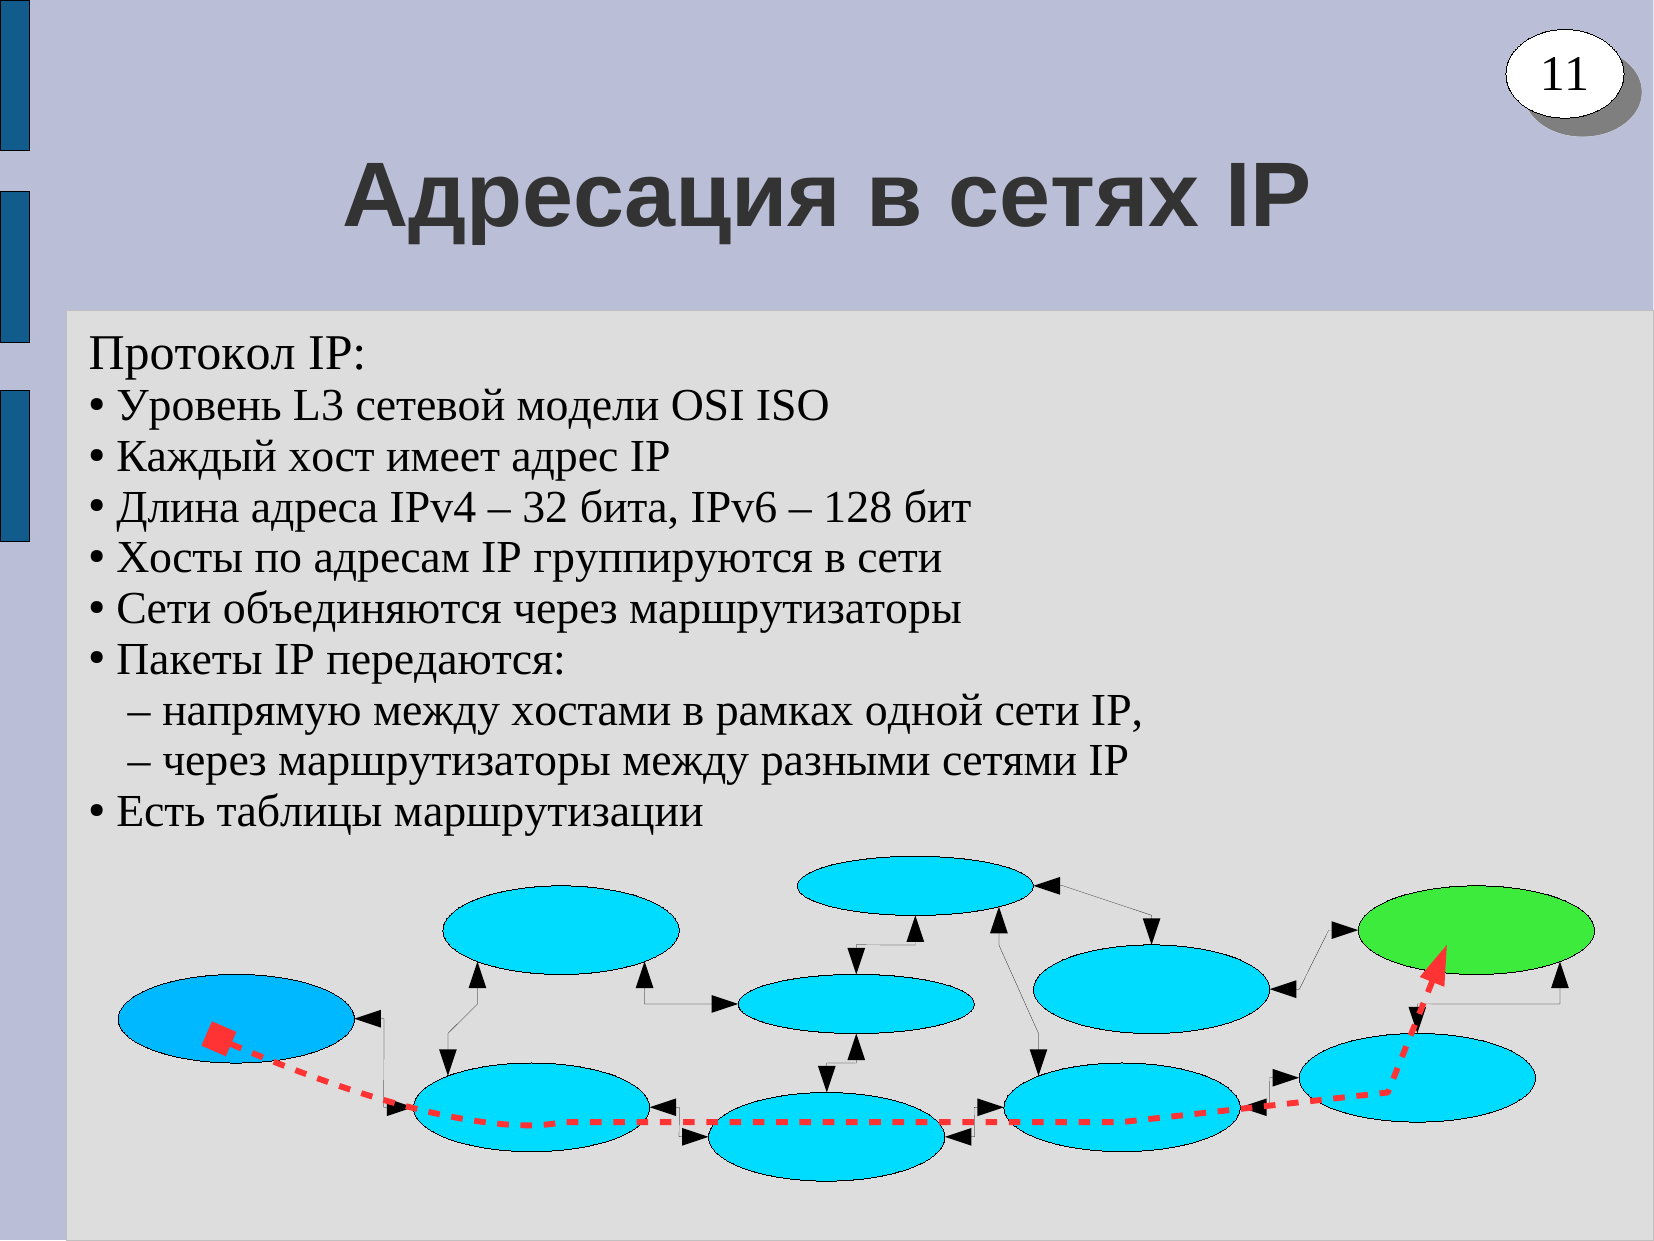

11
# Адресация в сетях IP
Протокол IP:
 Уровень L3 сетевой модели OSI ISO
 Каждый хост имеет адрес IP
 Длина адреса IPv4 – 32 бита, IPv6 – 128 бит
 Хосты по адресам IP группируются в сети
 Сети объединяются через маршрутизаторы
 Пакеты IP передаются:
 – напрямую между хостами в рамках одной сети IP,
 – через маршрутизаторы между разными сетями IP
 Есть таблицы маршрутизации